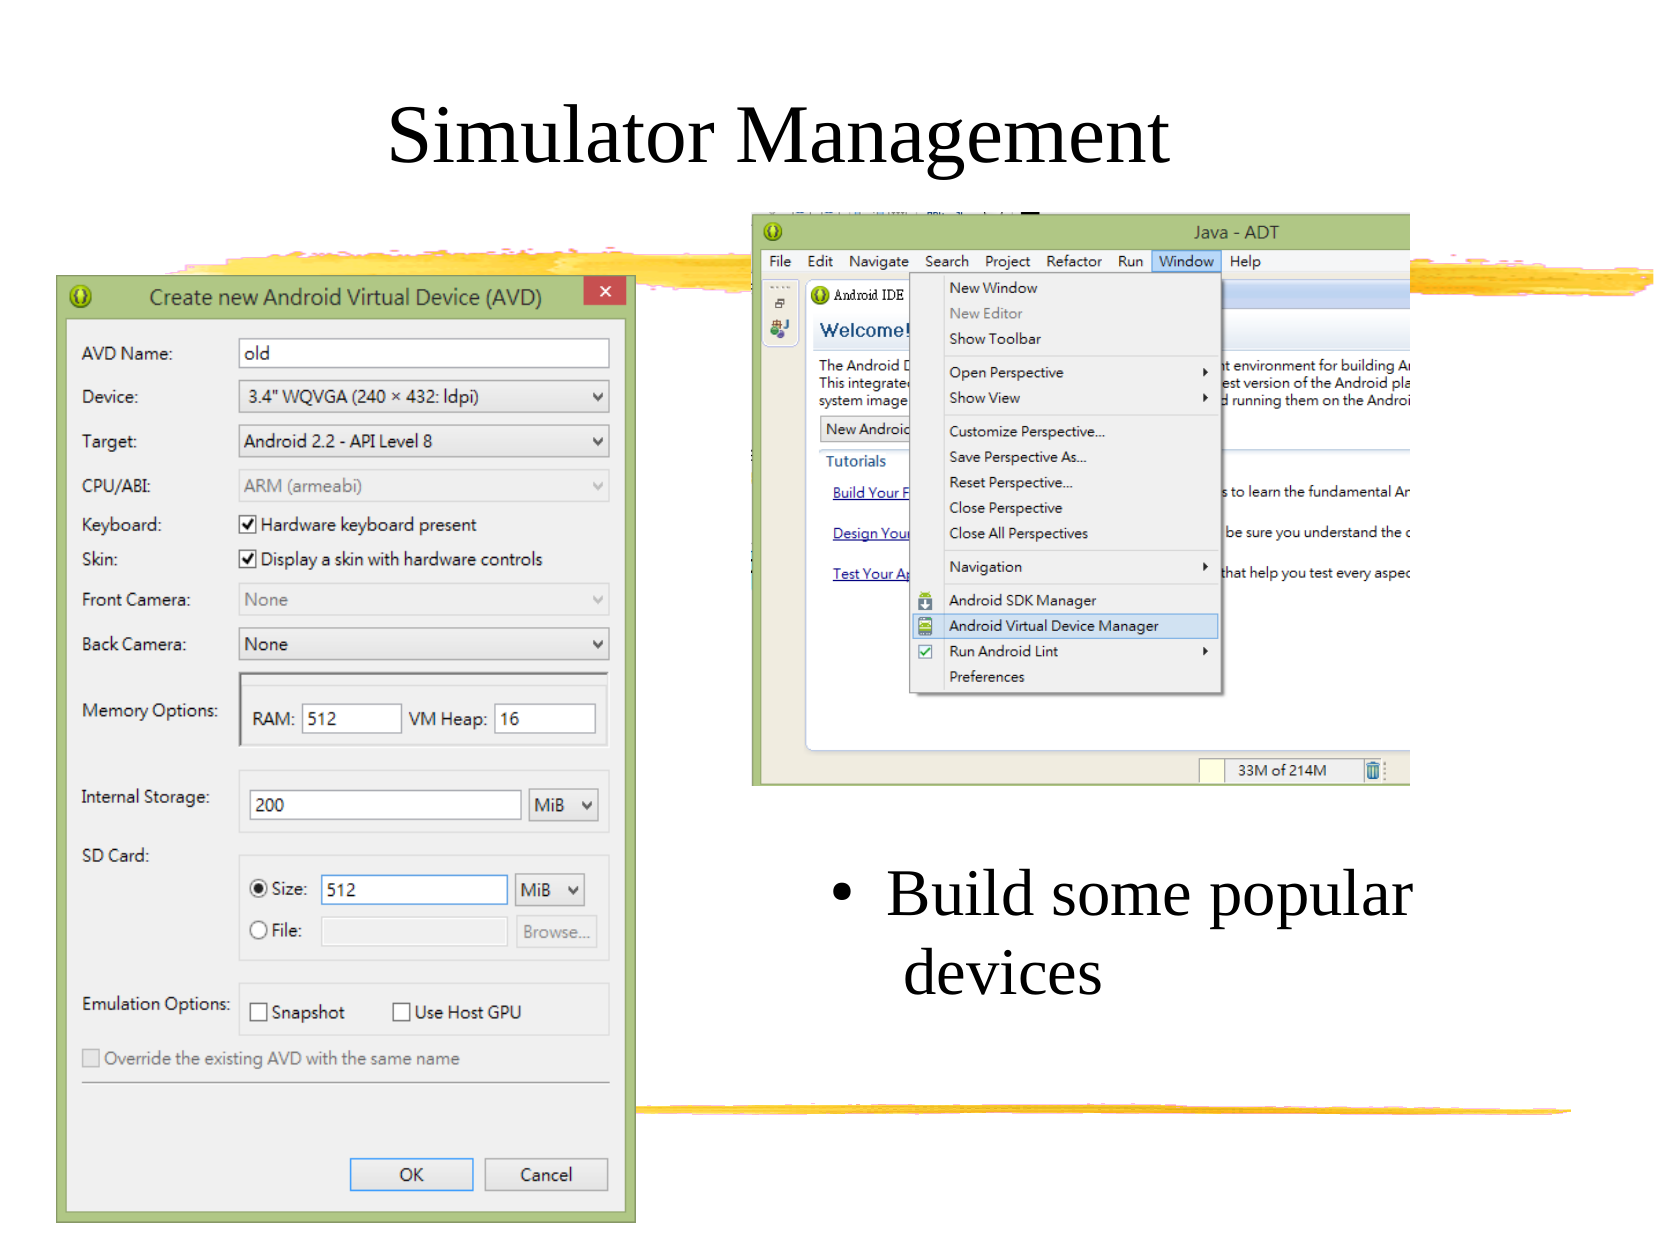

# Simulator Management
Build some popular devices